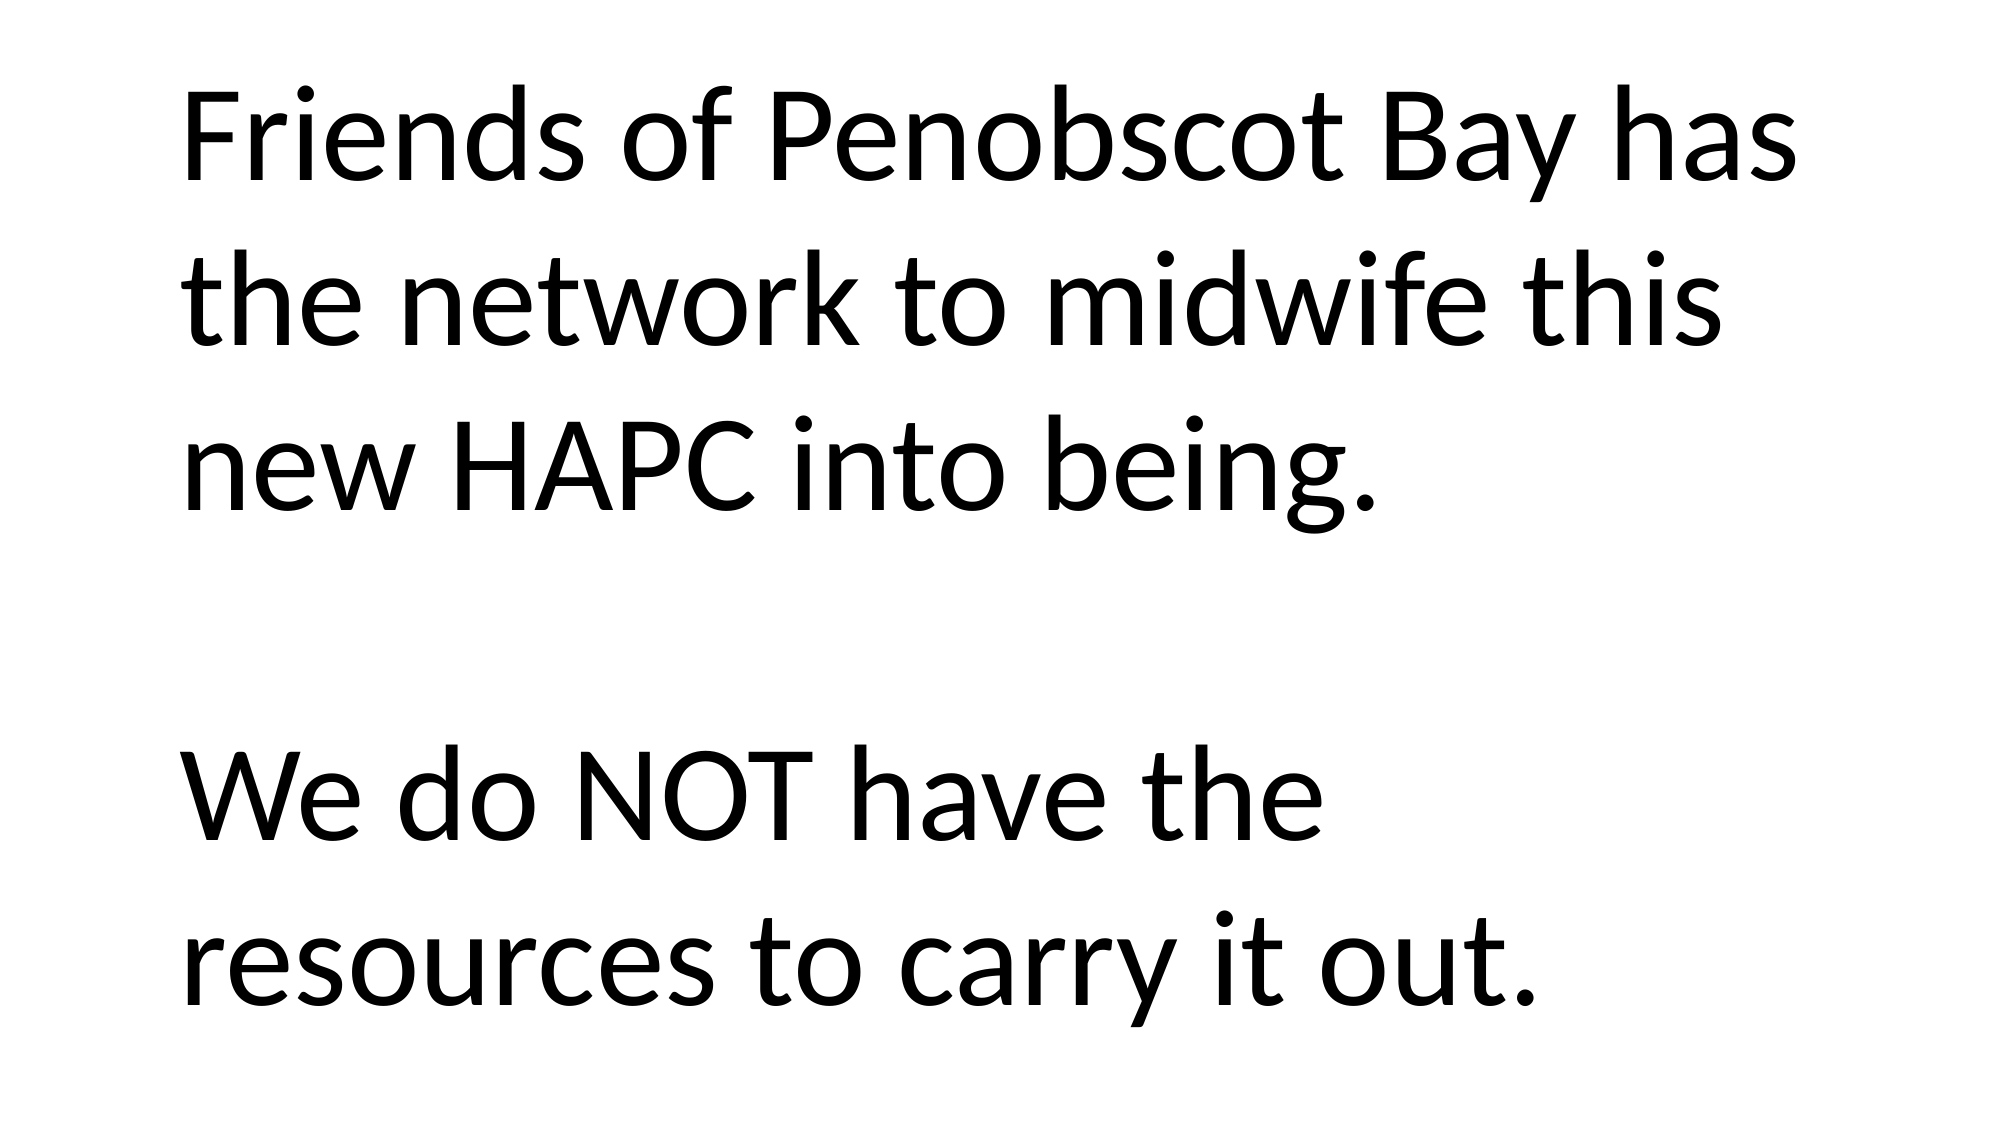

Friends of Penobscot Bay has the network to midwife this new HAPC into being.
We do NOT have the resources to carry it out.